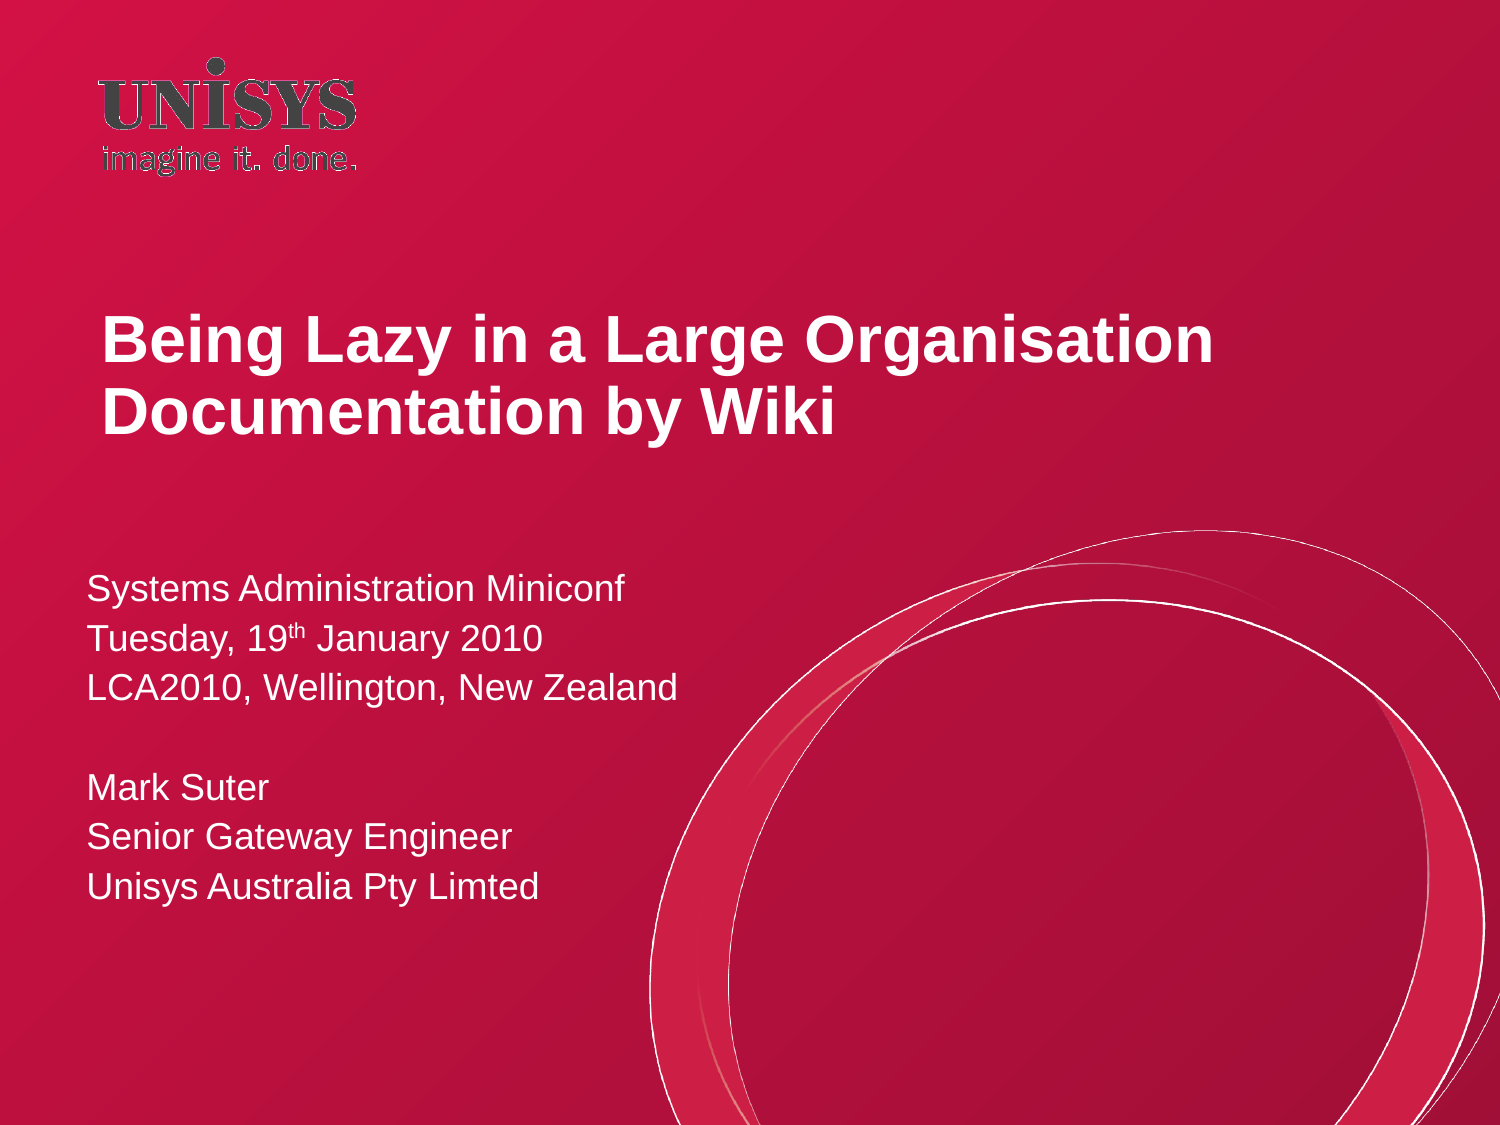

# Being Lazy in a Large Organisation Documentation by Wiki
Systems Administration Miniconf
Tuesday, 19th January 2010
LCA2010, Wellington, New Zealand
Mark Suter
Senior Gateway Engineer
Unisys Australia Pty Limted